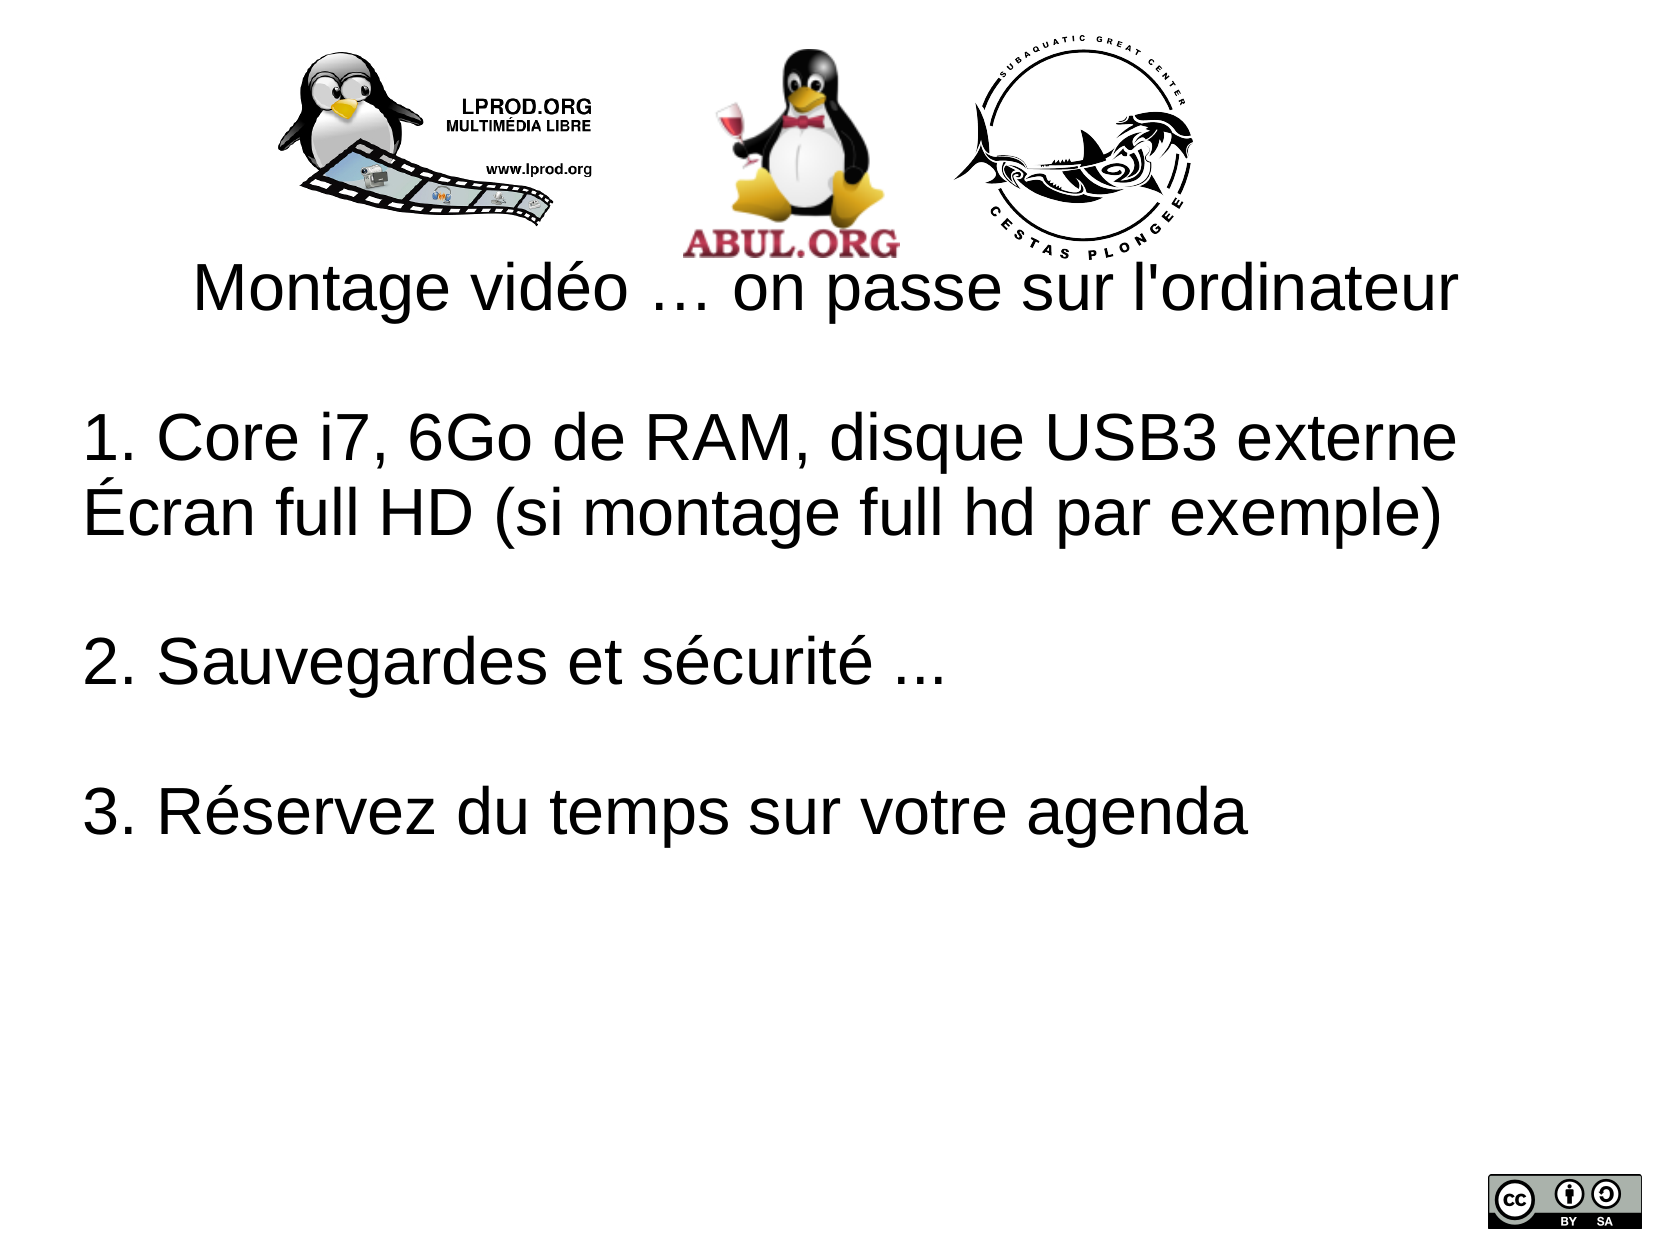

# Montage vidéo … on passe sur l'ordinateur
1. Core i7, 6Go de RAM, disque USB3 externe
Écran full HD (si montage full hd par exemple)
2. Sauvegardes et sécurité ...
3. Réservez du temps sur votre agenda